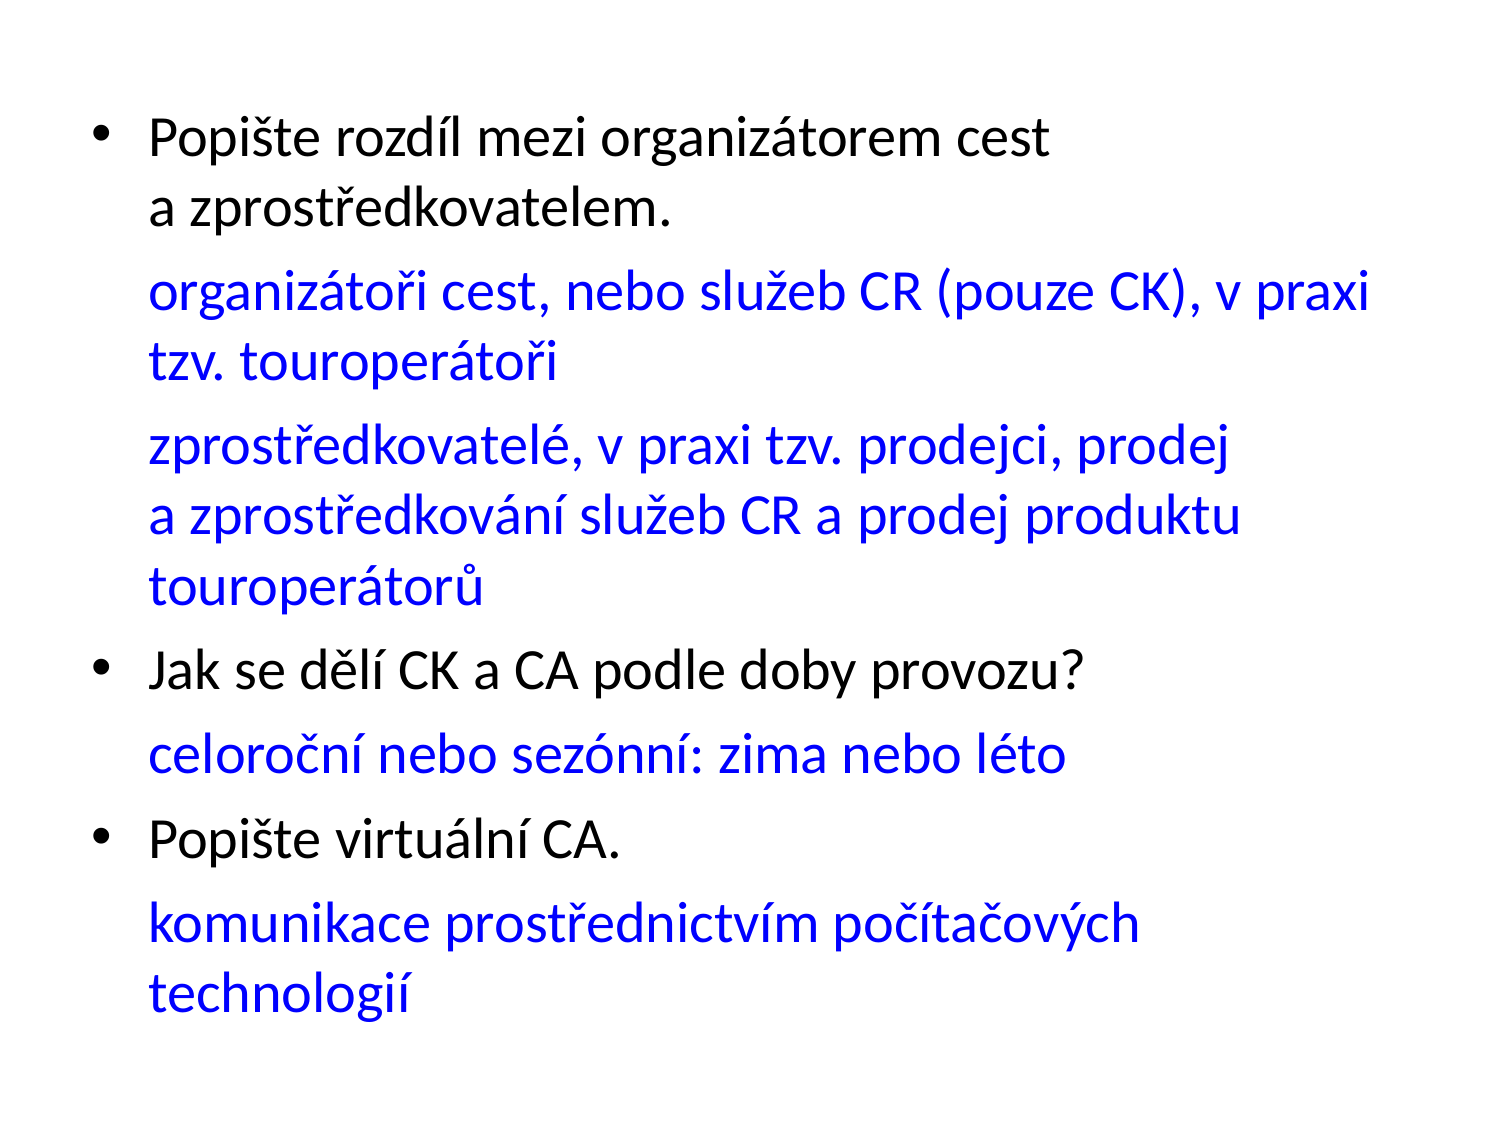

# Popište rozdíl mezi organizátorem cest a zprostředkovatelem.
	organizátoři cest, nebo služeb CR (pouze CK), v praxi tzv. touroperátoři
	zprostředkovatelé, v praxi tzv. prodejci, prodej
a zprostředkování služeb CR a prodej produktu touroperátorů
Jak se dělí CK a CA podle doby provozu?
	celoroční nebo sezónní: zima nebo léto
Popište virtuální CA.
	komunikace prostřednictvím počítačových technologií